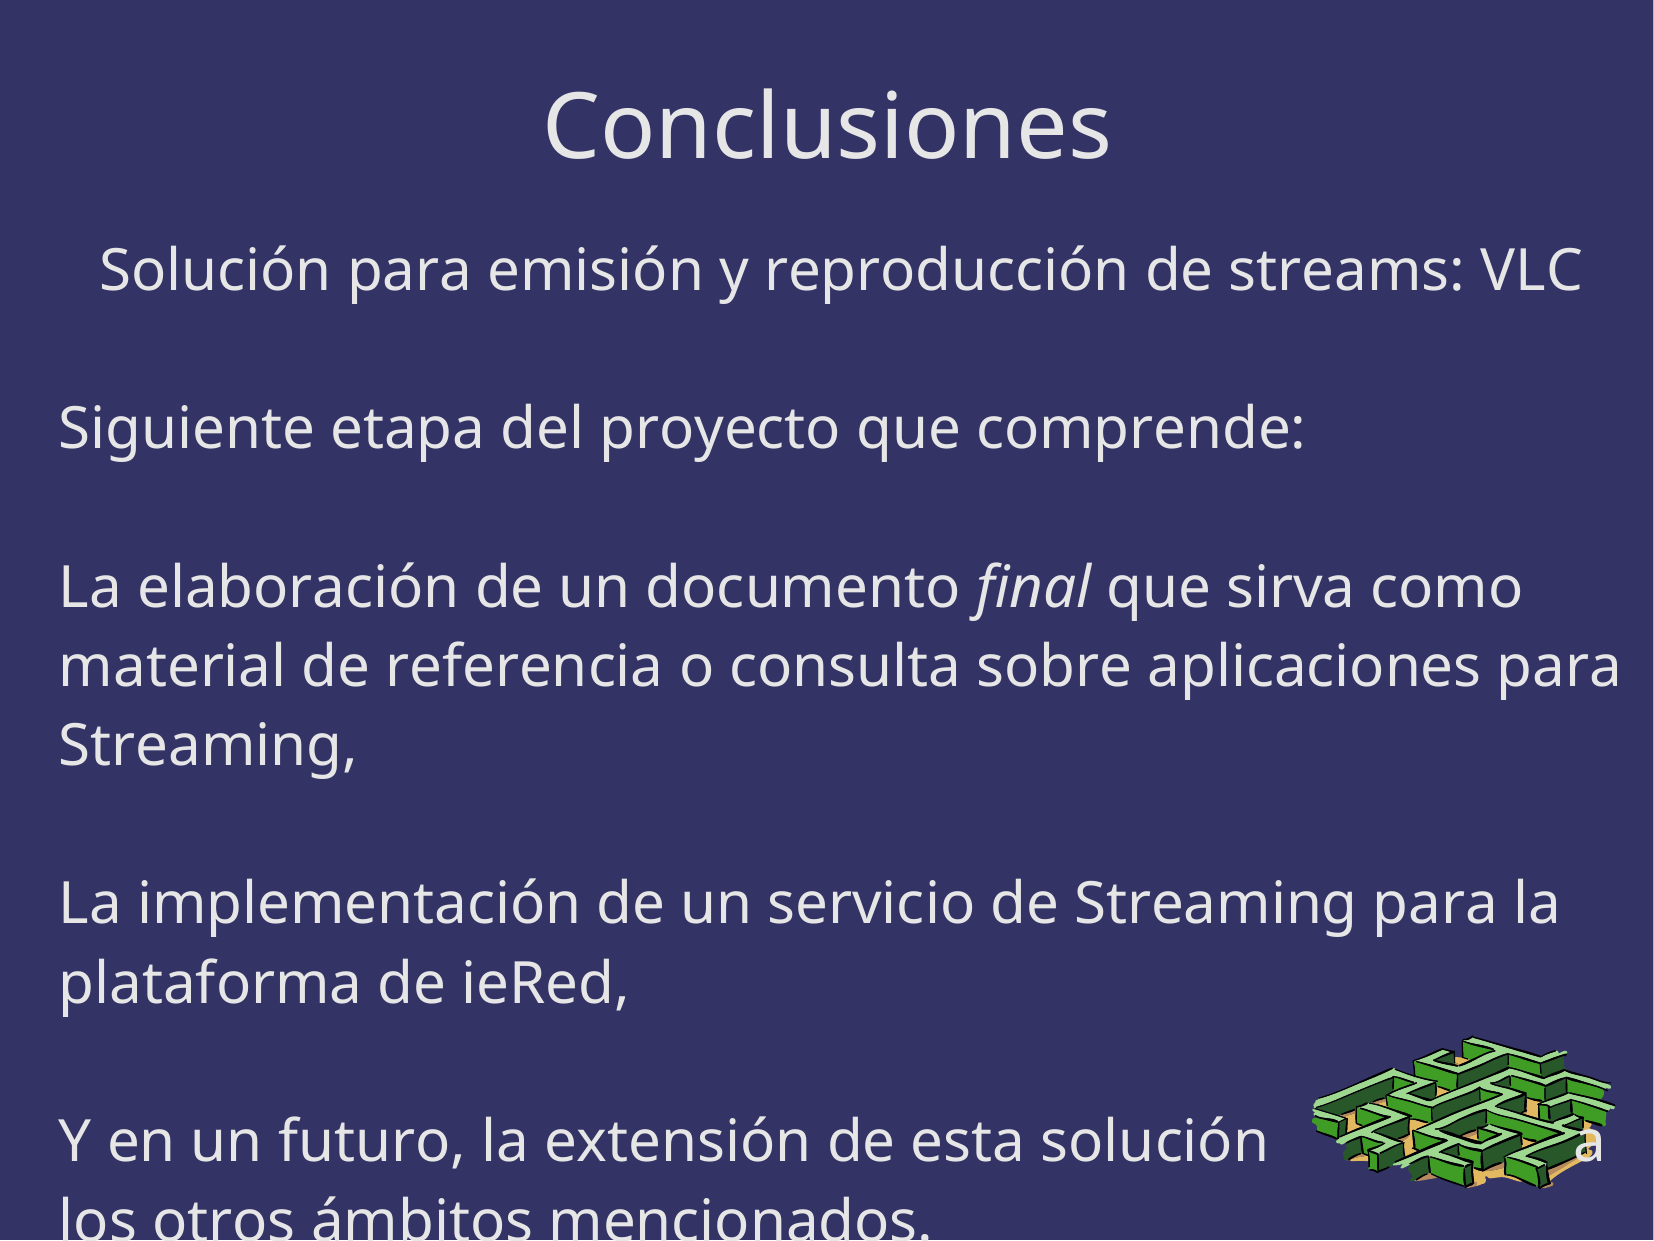

# Conclusiones
Solución para emisión y reproducción de streams: VLC
Siguiente etapa del proyecto que comprende:
La elaboración de un documento final que sirva como material de referencia o consulta sobre aplicaciones para Streaming,
La implementación de un servicio de Streaming para la plataforma de ieRed,
Y en un futuro, la extensión de esta solución a los otros ámbitos mencionados.